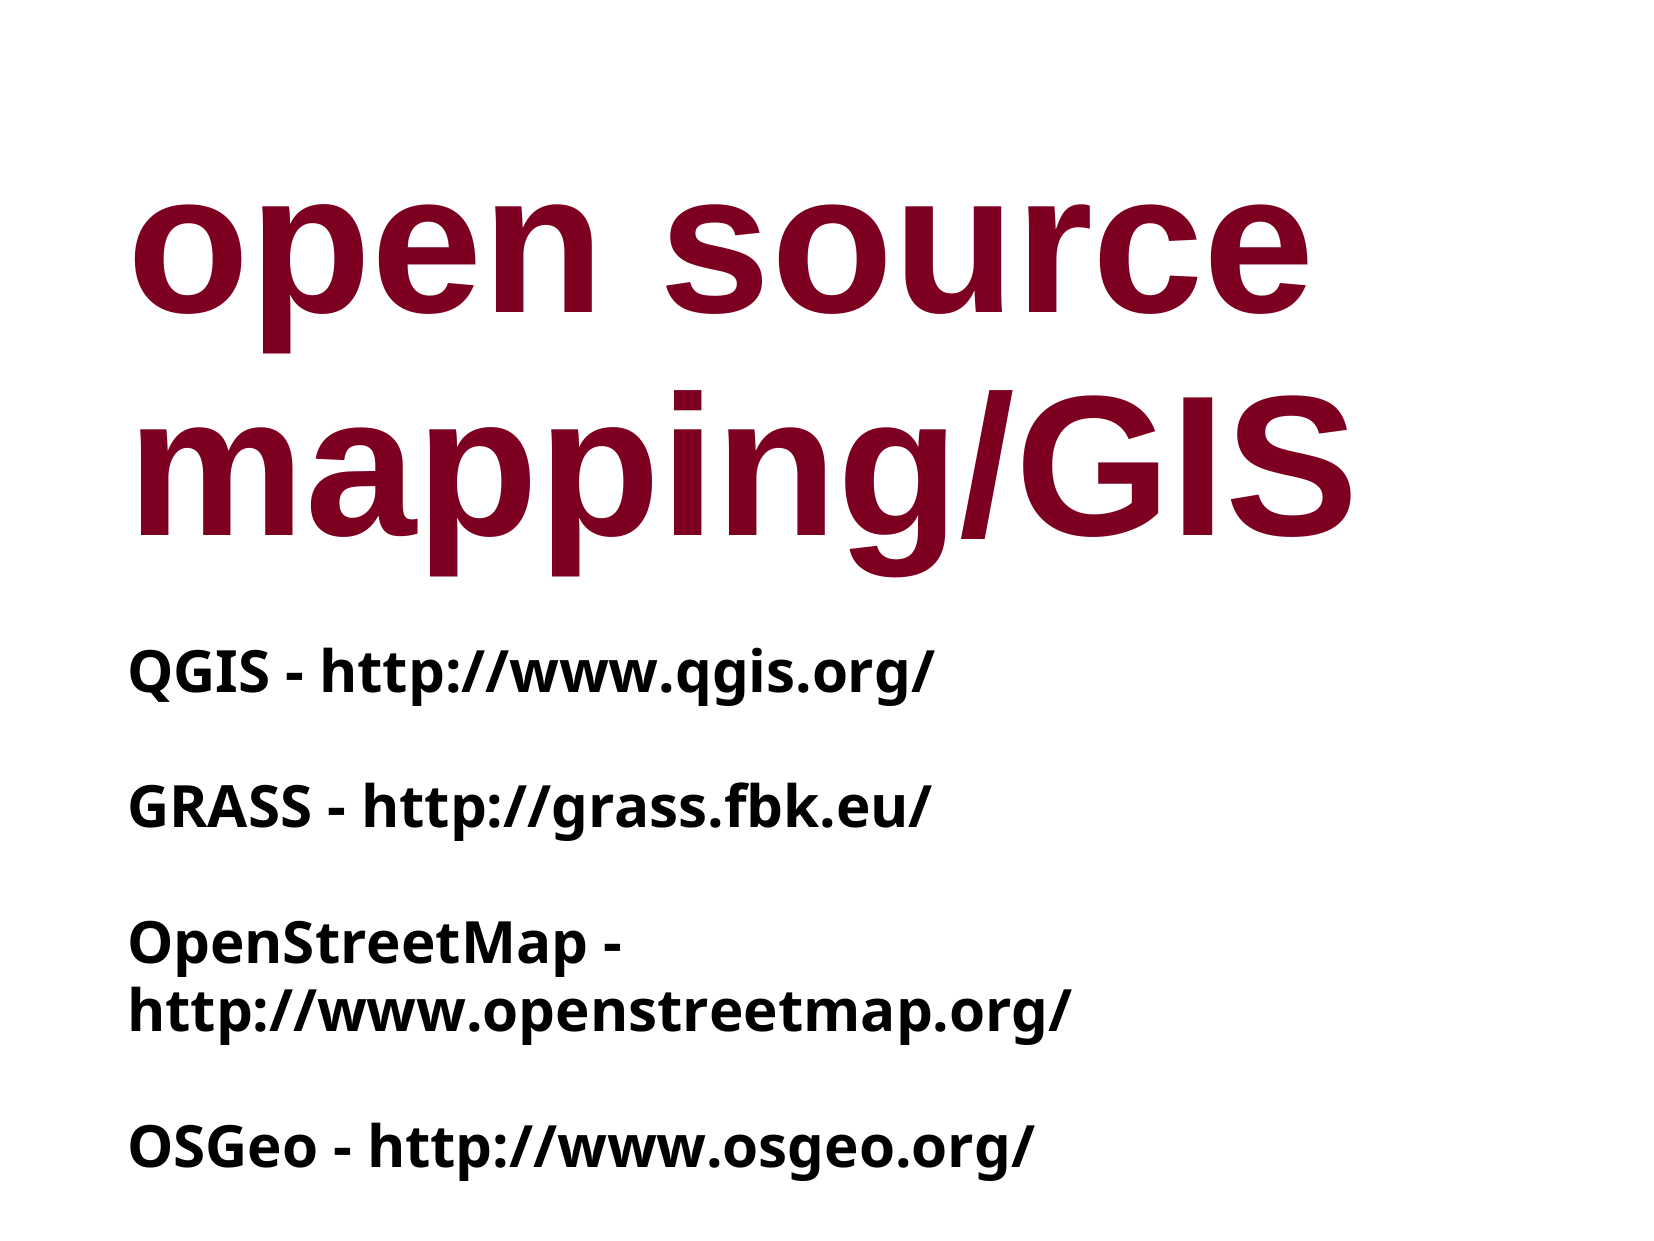

open source mapping/GIS
QGIS - http://www.qgis.org/
GRASS - http://grass.fbk.eu/
OpenStreetMap - http://www.openstreetmap.org/
OSGeo - http://www.osgeo.org/